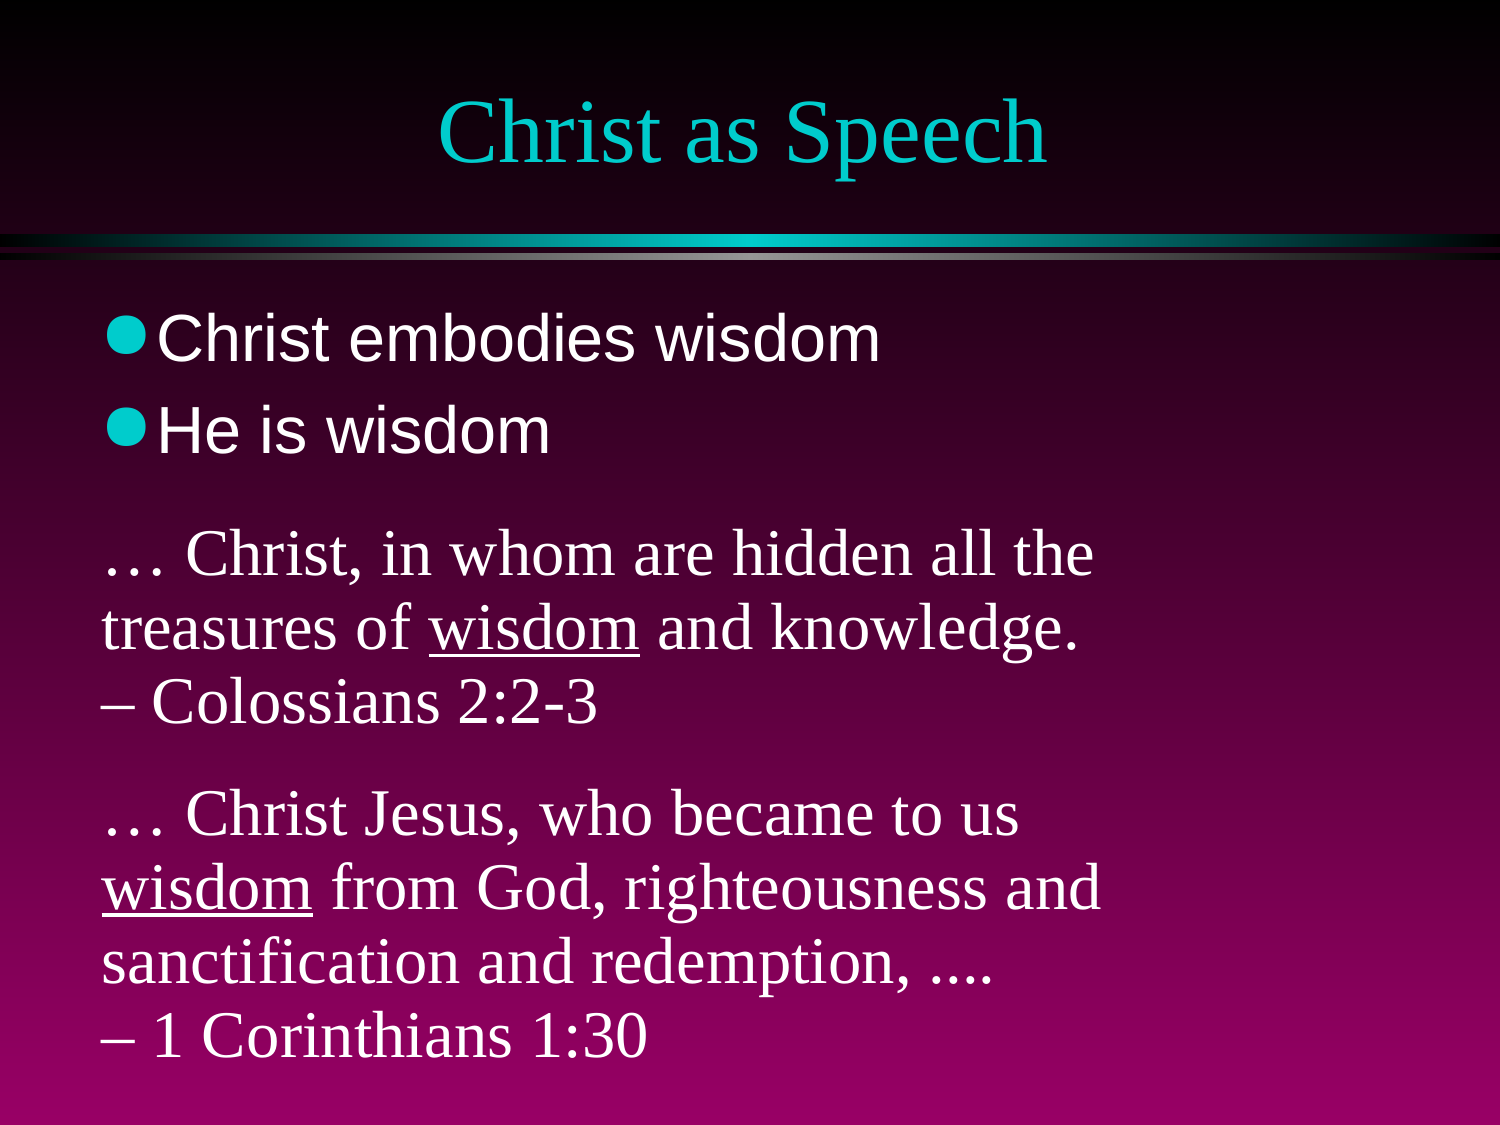

# Christ as Speech
Christ embodies wisdom
He is wisdom
… Christ, in whom are hidden all the treasures of wisdom and knowledge.
– Colossians 2:2-3
… Christ Jesus, who became to us wisdom from God, righteousness and sanctification and redemption, ....
– 1 Corinthians 1:30